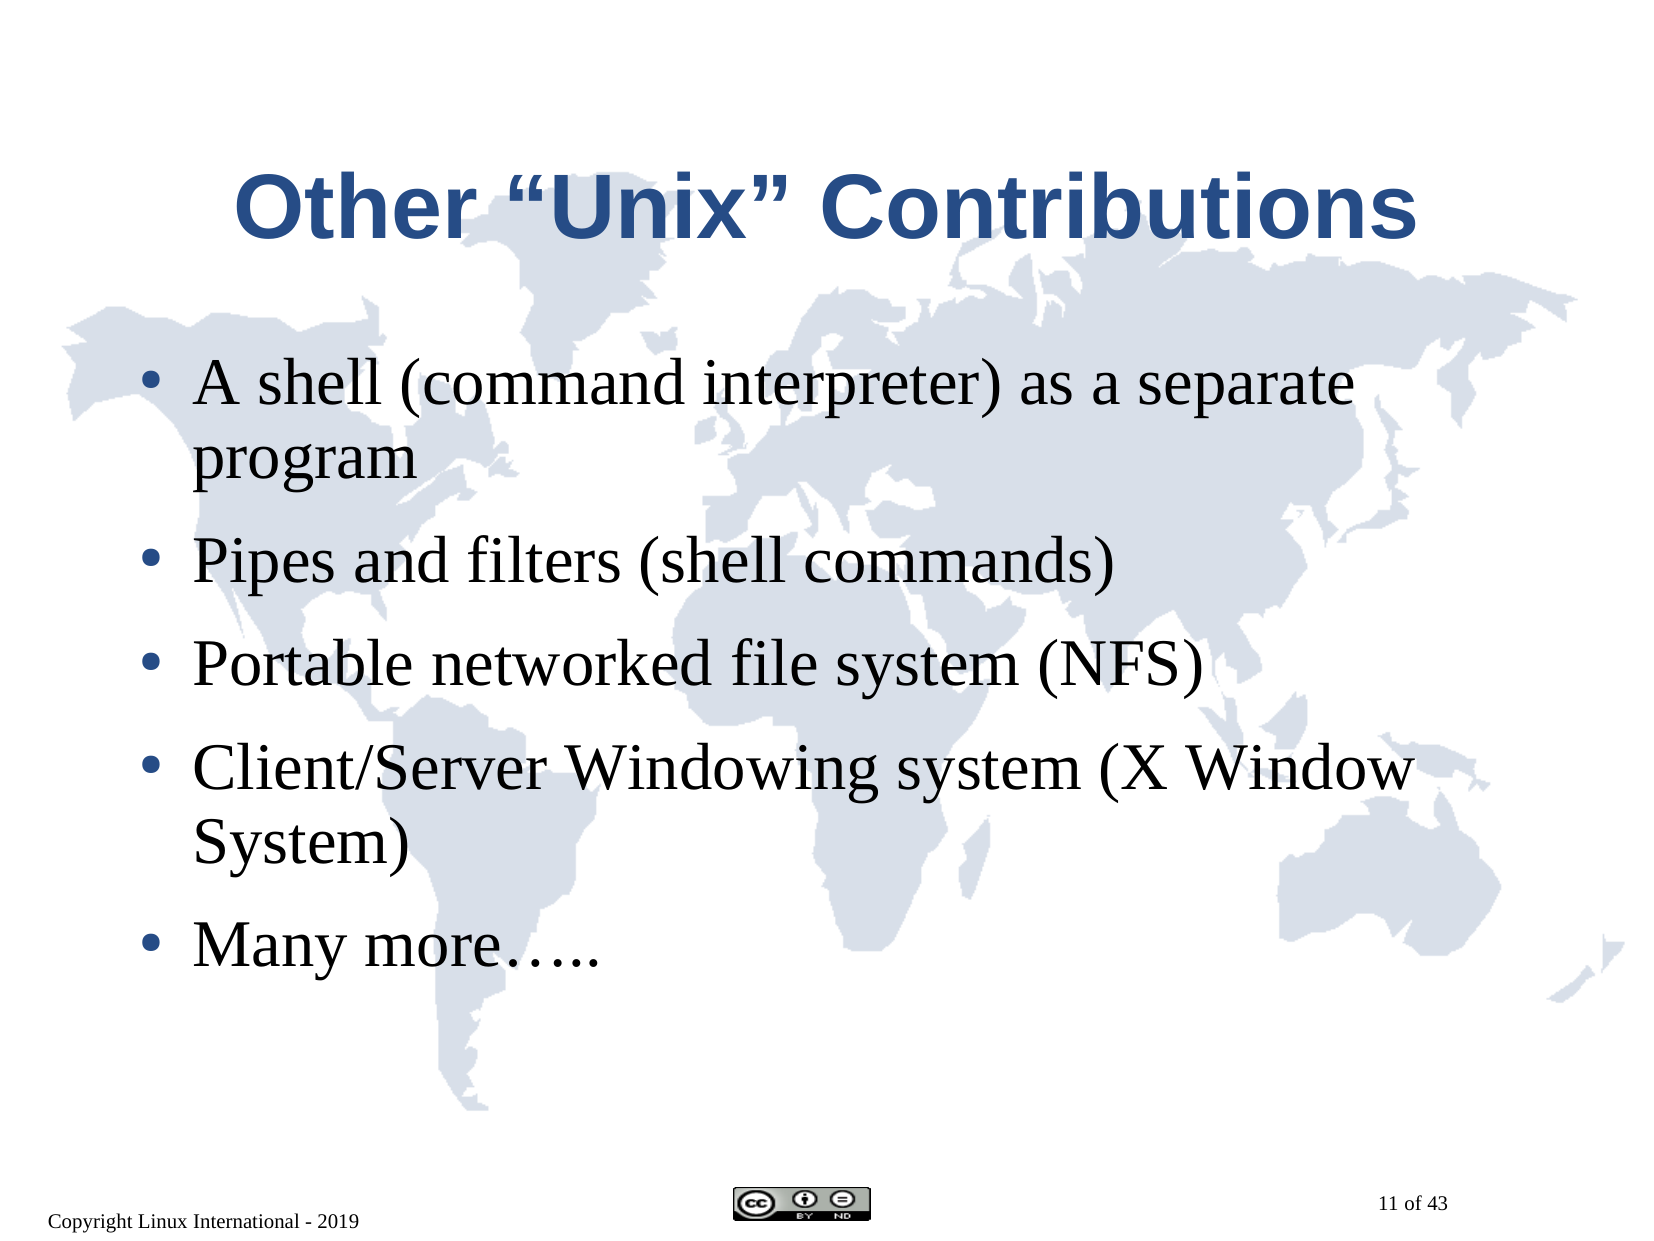

# Other “Unix” Contributions
A shell (command interpreter) as a separate program
Pipes and filters (shell commands)
Portable networked file system (NFS)
Client/Server Windowing system (X Window System)
Many more…..